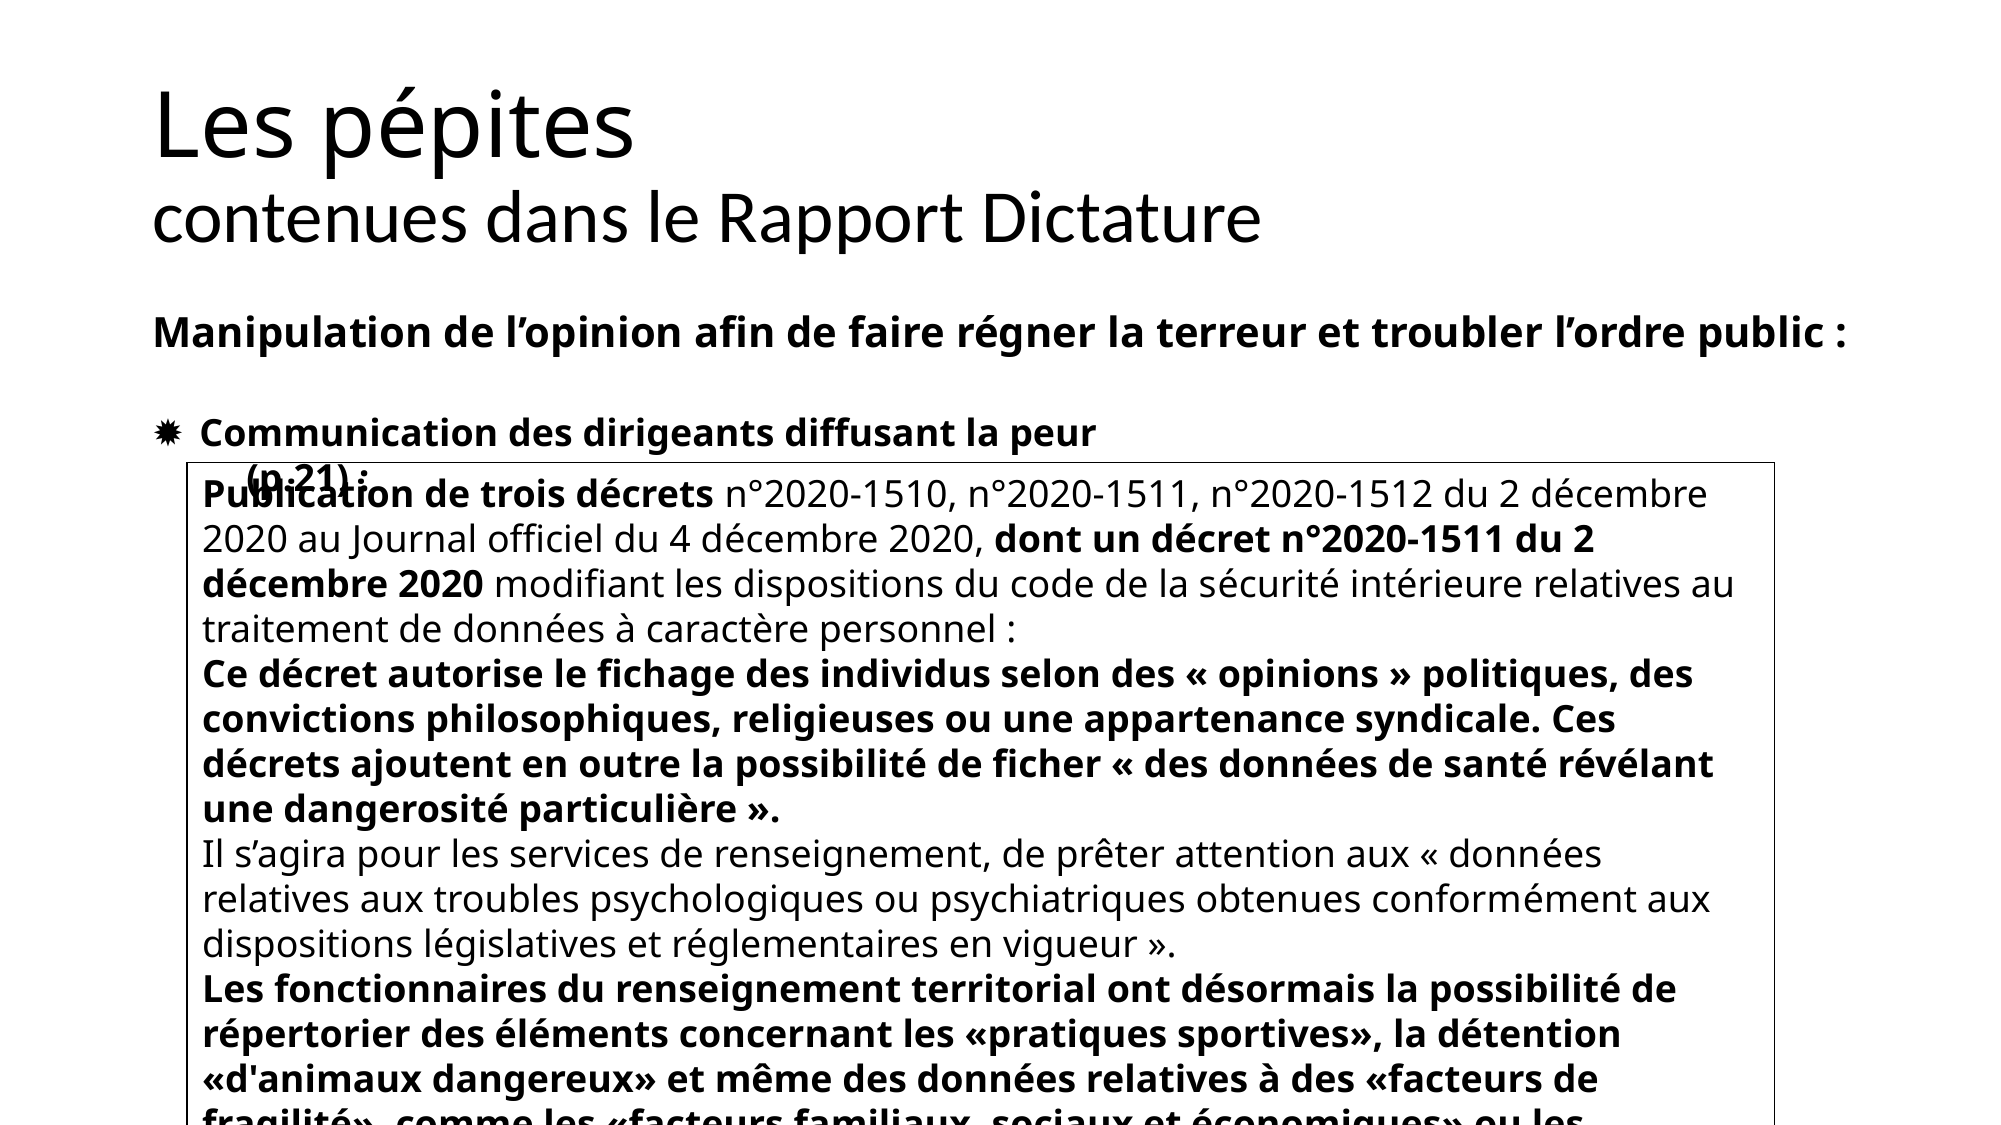

# Les pépites contenues dans le Rapport Dictature
Manipulation de l’opinion afin de faire régner la terreur et troubler l’ordre public :
Communication des dirigeants diffusant la peur (p.21) :
Publication de trois décrets n°2020-1510, n°2020-1511, n°2020-1512 du 2 décembre 2020 au Journal officiel du 4 décembre 2020, dont un décret n°2020-1511 du 2 décembre 2020 modifiant les dispositions du code de la sécurité intérieure relatives au traitement de données à caractère personnel :
Ce décret autorise le fichage des individus selon des « opinions » politiques, des convictions philosophiques, religieuses ou une appartenance syndicale. Ces décrets ajoutent en outre la possibilité de ficher « des données de santé révélant une dangerosité particulière ».
Il s’agira pour les services de renseignement, de prêter attention aux « données relatives aux troubles psychologiques ou psychiatriques obtenues conformément aux dispositions législatives et réglementaires en vigueur ».
Les fonctionnaires du renseignement territorial ont désormais la possibilité de répertorier des éléments concernant les «pratiques sportives», la détention «d'animaux dangereux» et même des données relatives à des «facteurs de fragilité», comme les «facteurs familiaux, sociaux et économiques» ou les «addictions».